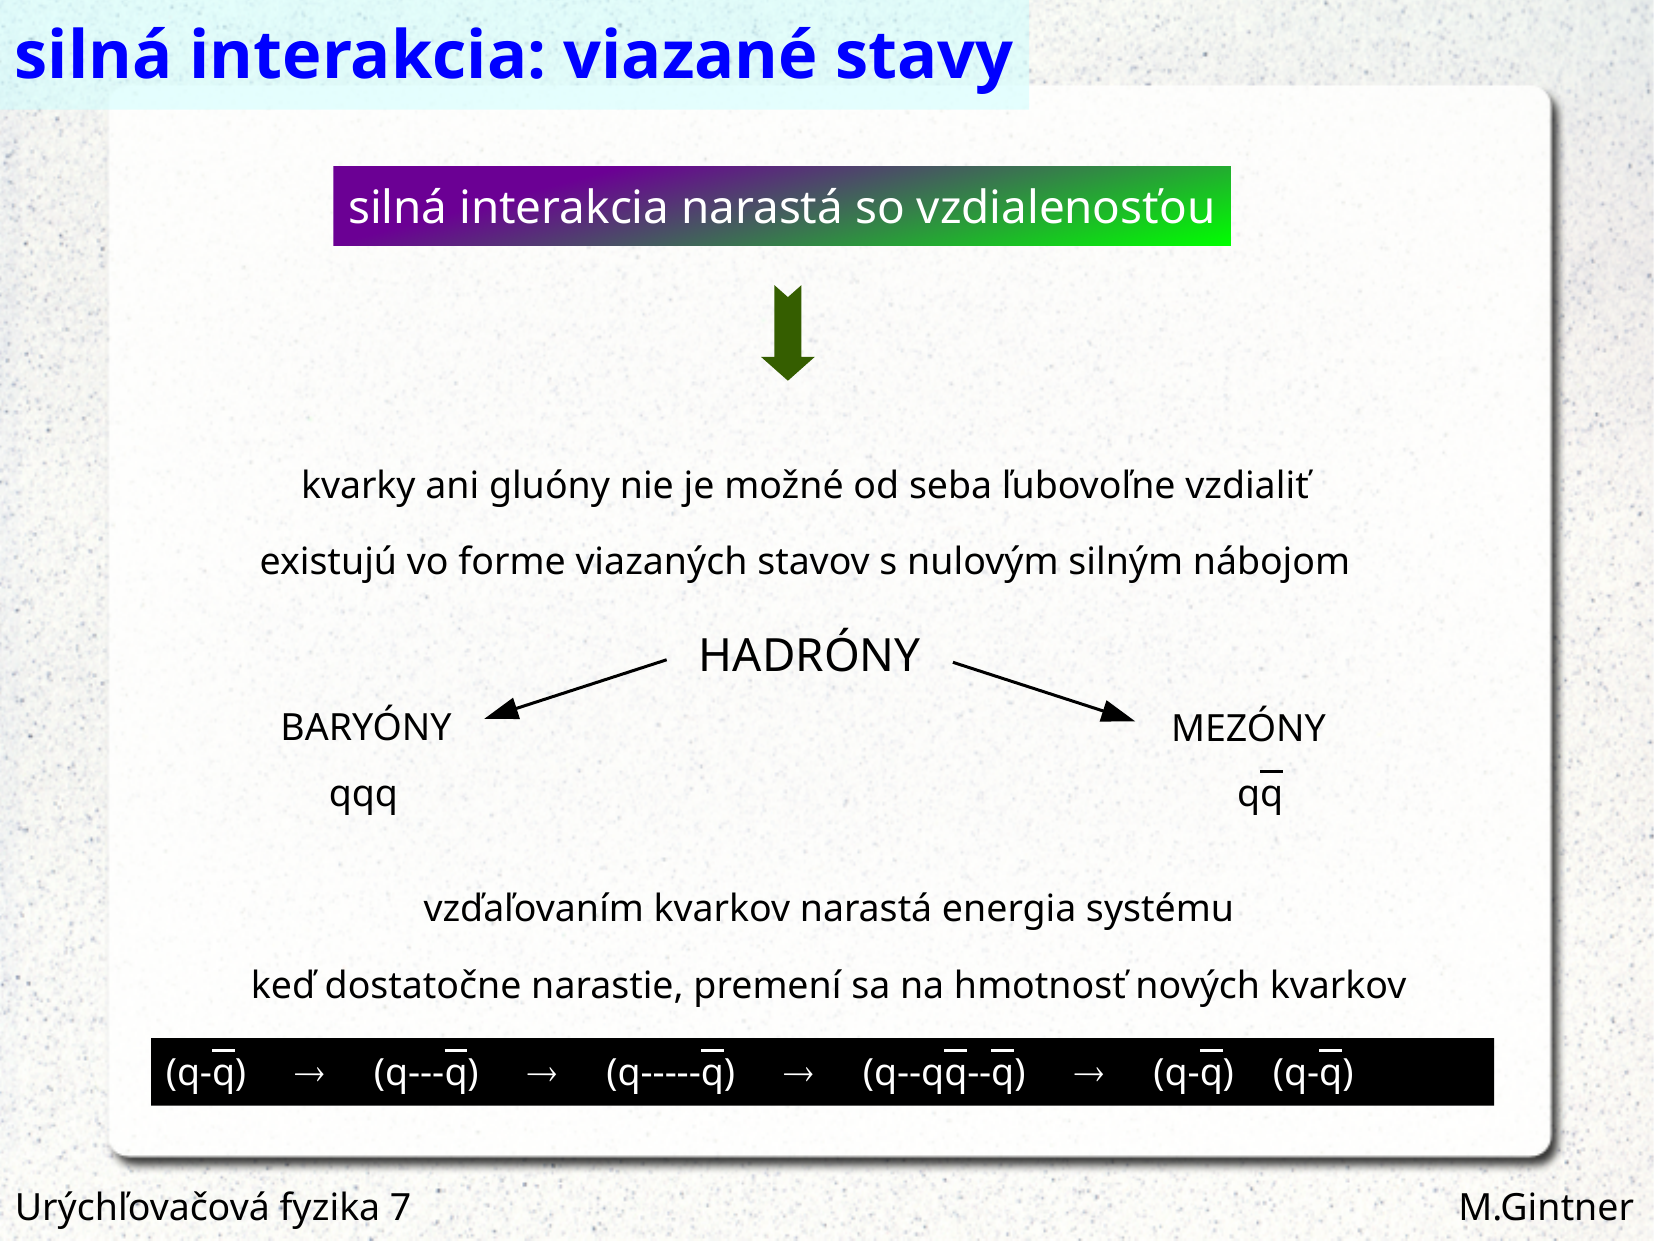

silná interakcia: viazané stavy
silná interakcia narastá so vzdialenosťou
kvarky ani gluóny nie je možné od seba ľubovoľne vzdialiť
existujú vo forme viazaných stavov s nulovým silným nábojom
HADRÓNY
BARYÓNY
MEZÓNY
qqq
qq
vzďaľovaním kvarkov narastá energia systému
keď dostatočne narastie, premení sa na hmotnosť nových kvarkov
(q-q)  (q---q)  (q-----q)  (q--qq--q)  (q-q) (q-q)
Urýchľovačová fyzika 7
M.Gintner